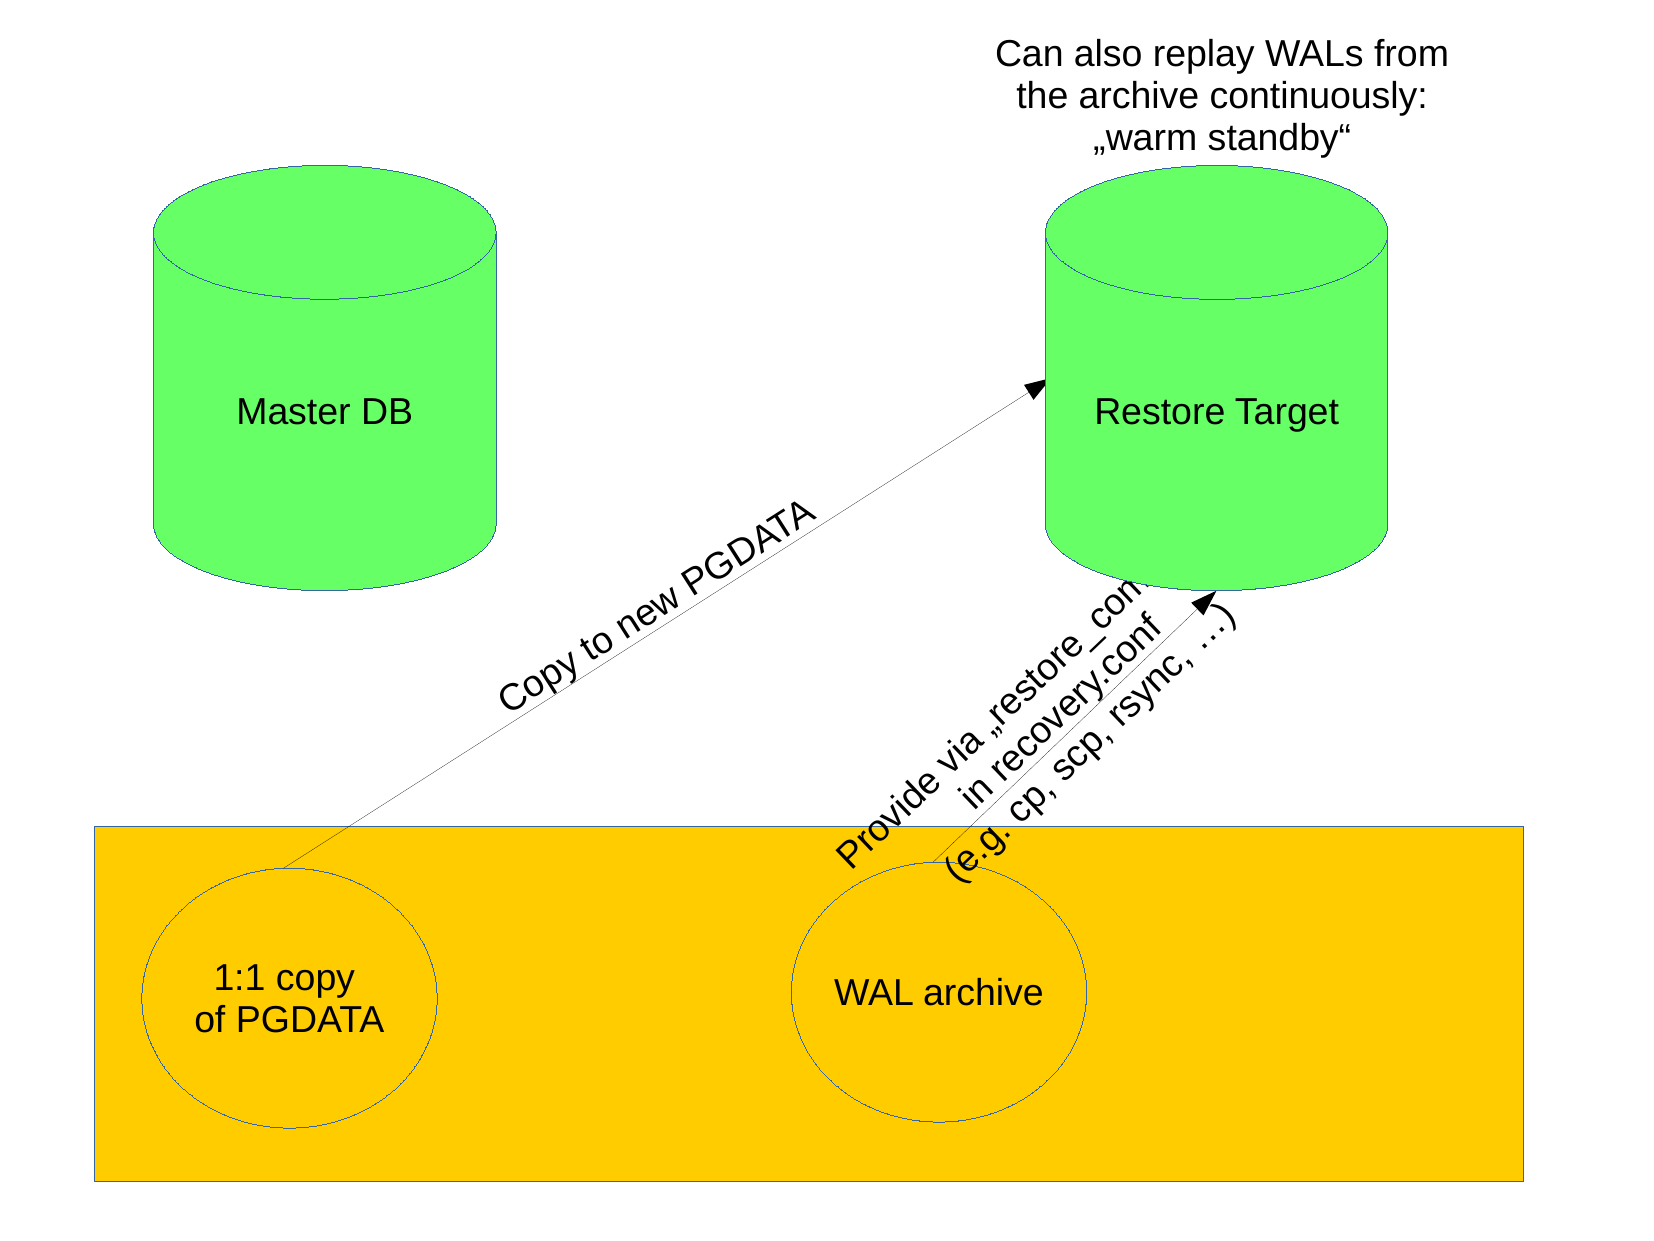

Can also replay WALs from
the archive continuously:
„warm standby“
Master DB
Restore Target
Copy to new PGDATA
Provide via „restore_command“
in recovery.conf
(e.g. cp, scp, rsync, …)
WAL archive
1:1 copy
of PGDATA